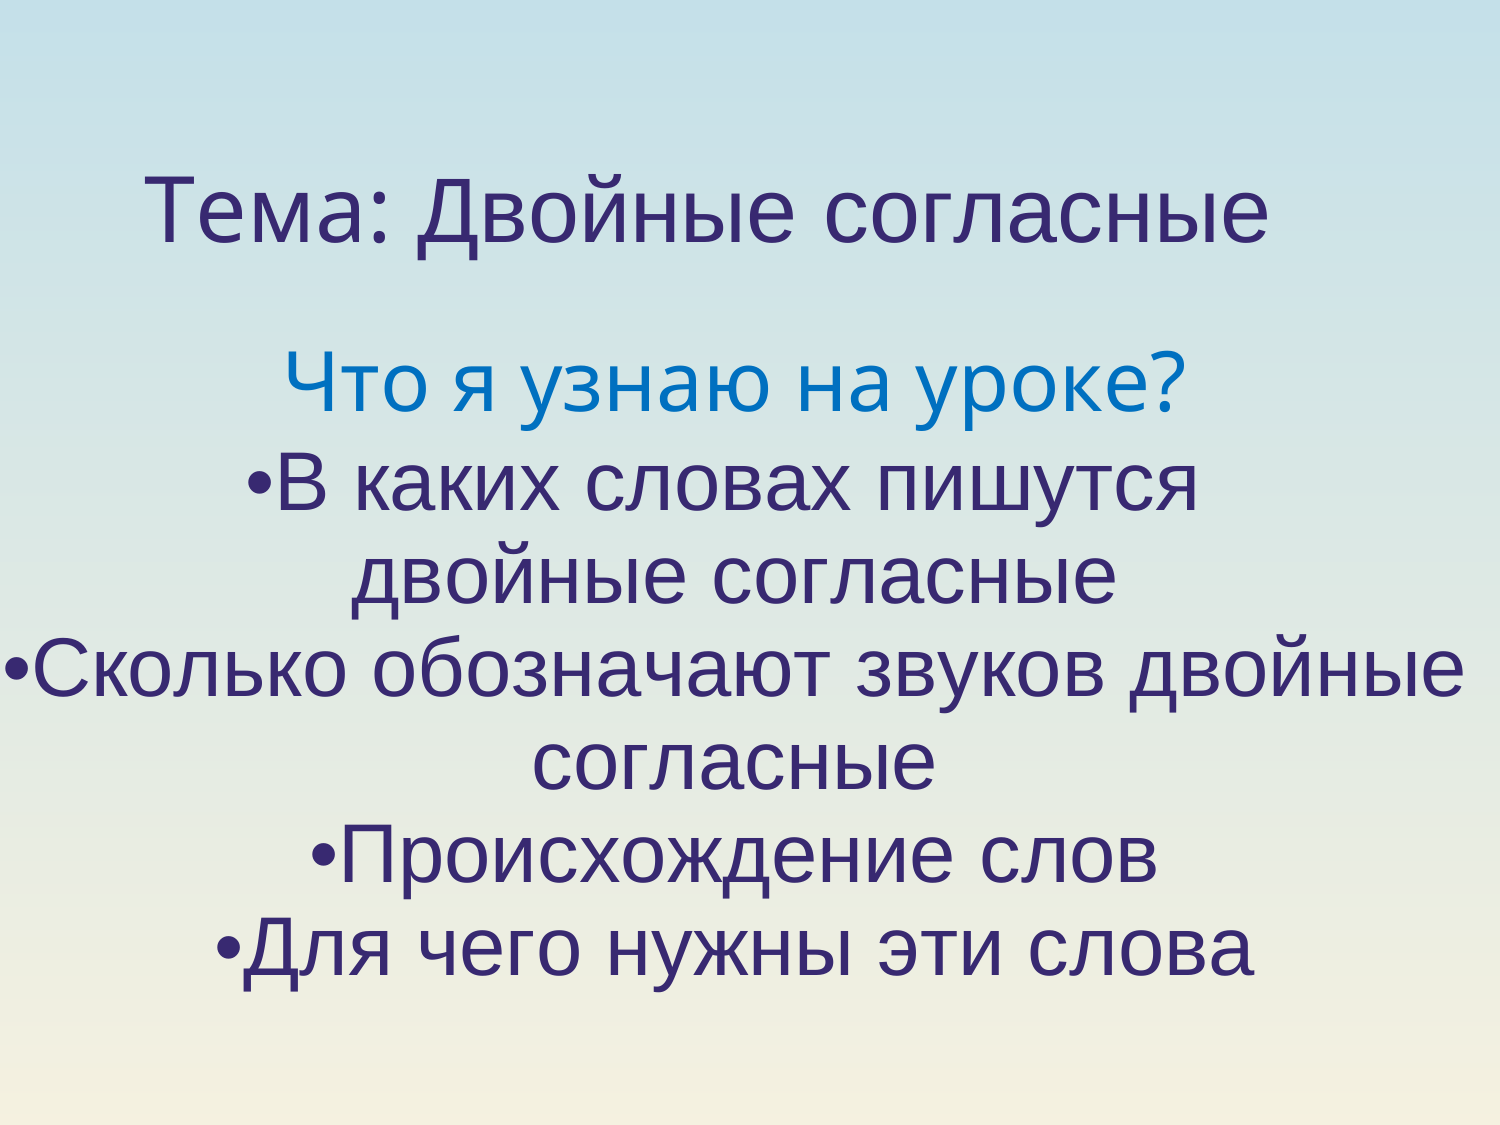

Тема: Двойные согласные
Что я узнаю на уроке?
В каких словах пишутся
двойные согласные
Сколько обозначают звуков двойные согласные
Происхождение слов
Для чего нужны эти слова